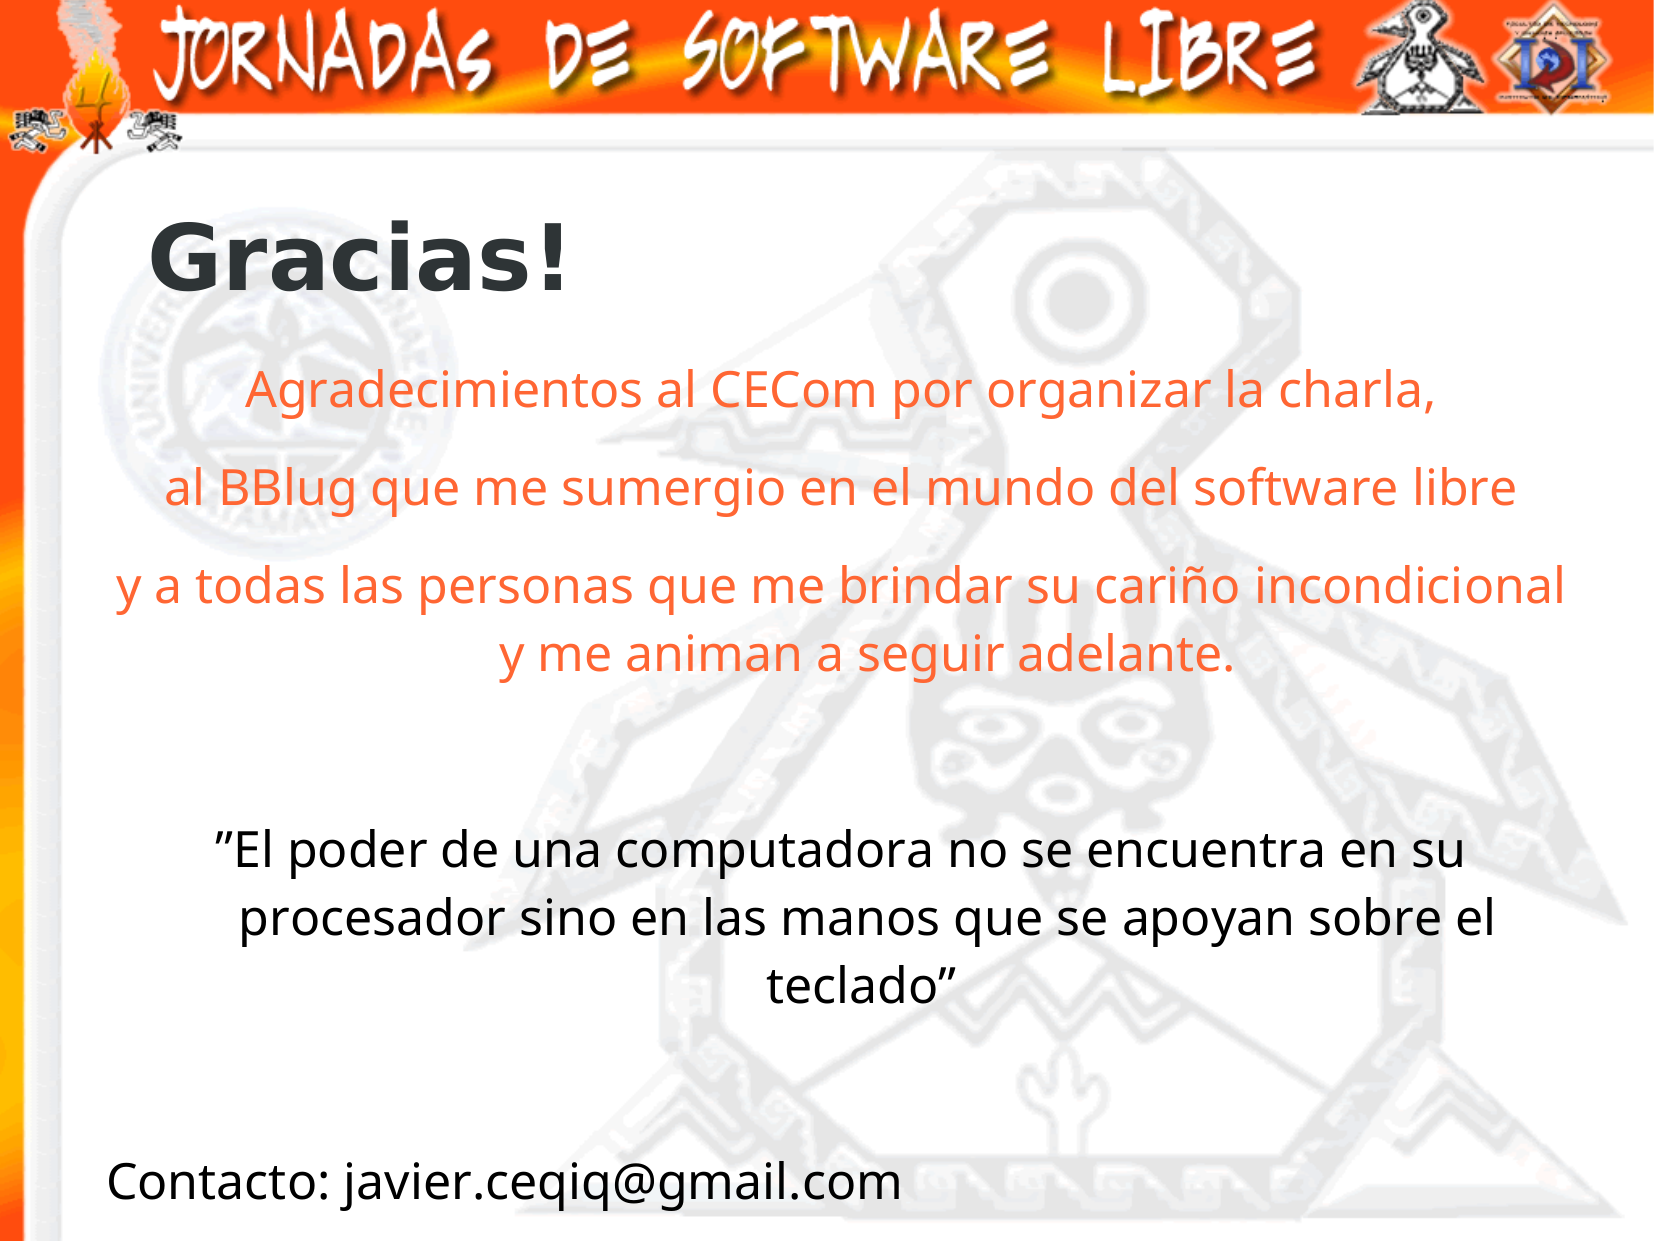

# Gracias!
Agradecimientos al CECom por organizar la charla,
al BBlug que me sumergio en el mundo del software libre
y a todas las personas que me brindar su cariño incondicional y me animan a seguir adelante.
”El poder de una computadora no se encuentra en su procesador sino en las manos que se apoyan sobre el teclado”
Contacto: javier.ceqiq@gmail.com
Web: tema pendiente =/